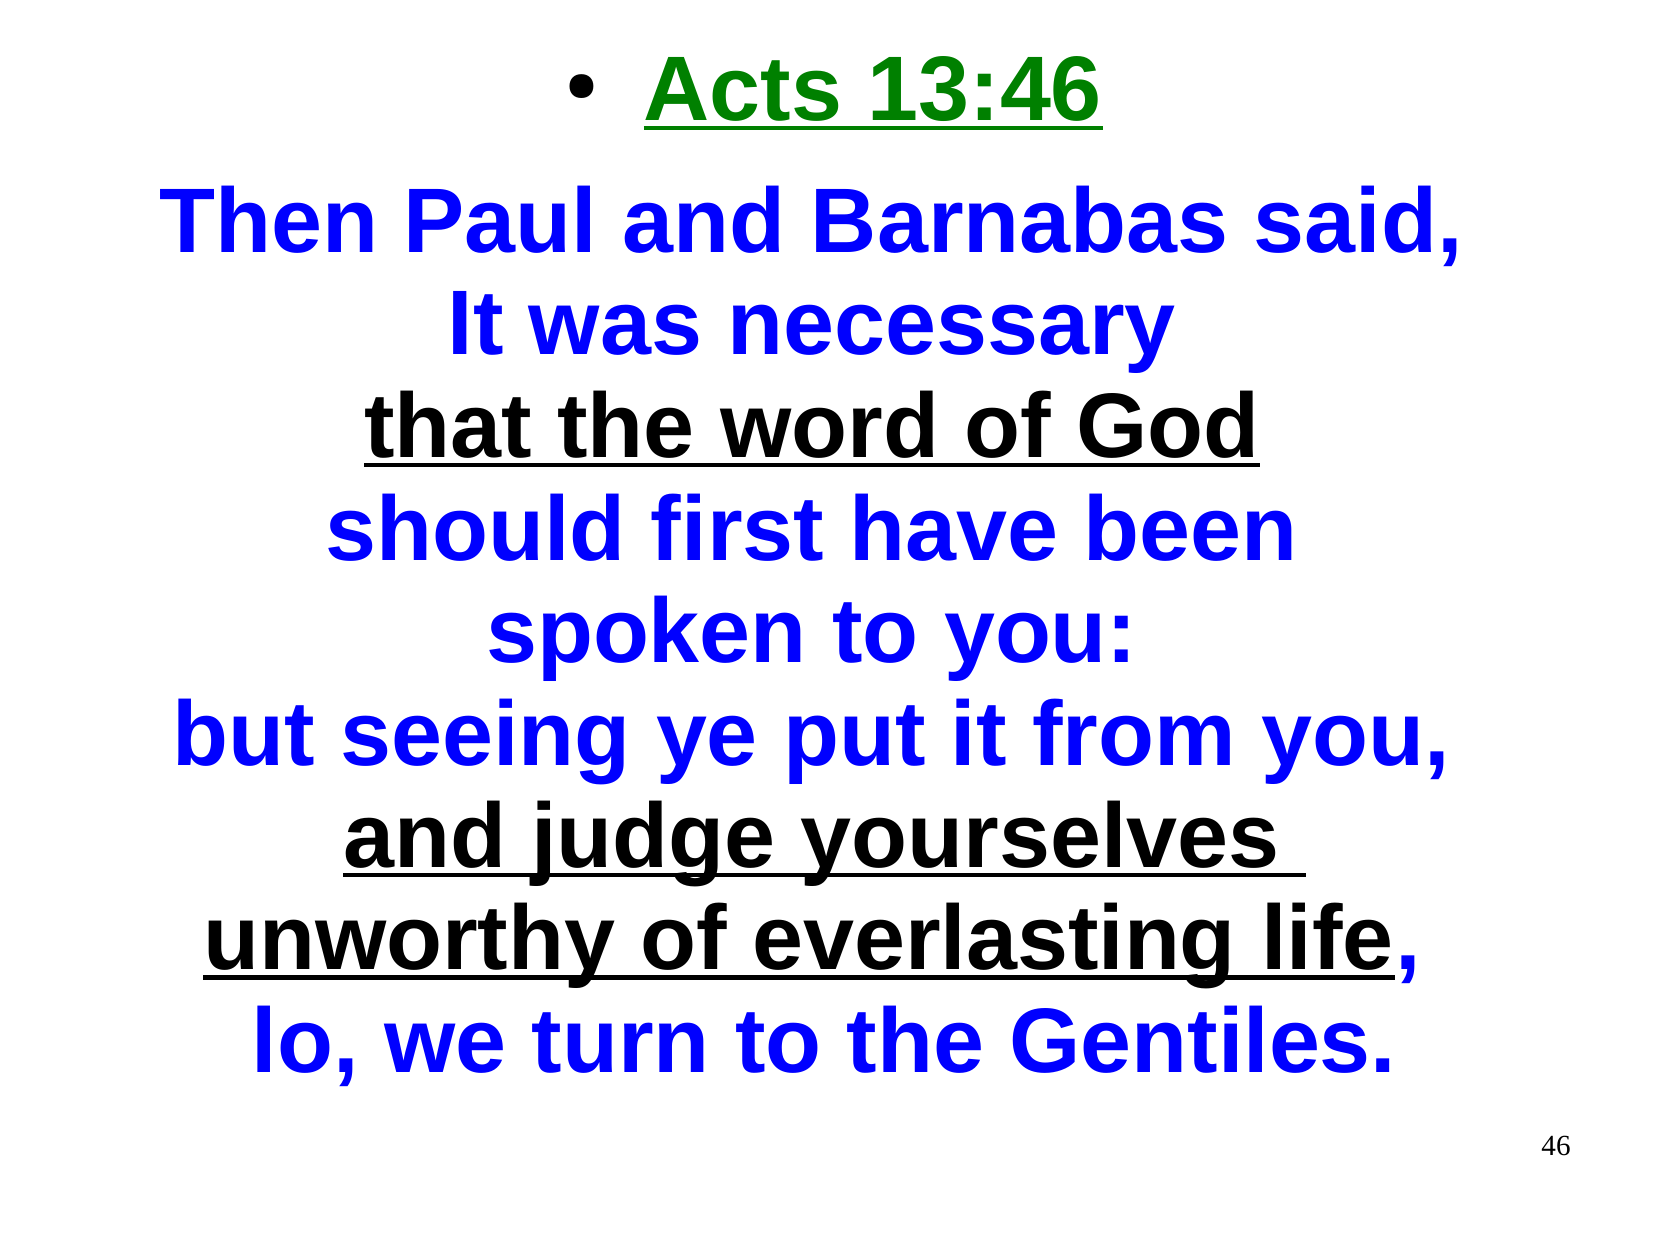

# Acts 13:46
Then Paul and Barnabas said,
It was necessary
that the word of God
should first have been
spoken to you:
but seeing ye put it from you,
and judge yourselves
unworthy of everlasting life,
lo, we turn to the Gentiles.
46